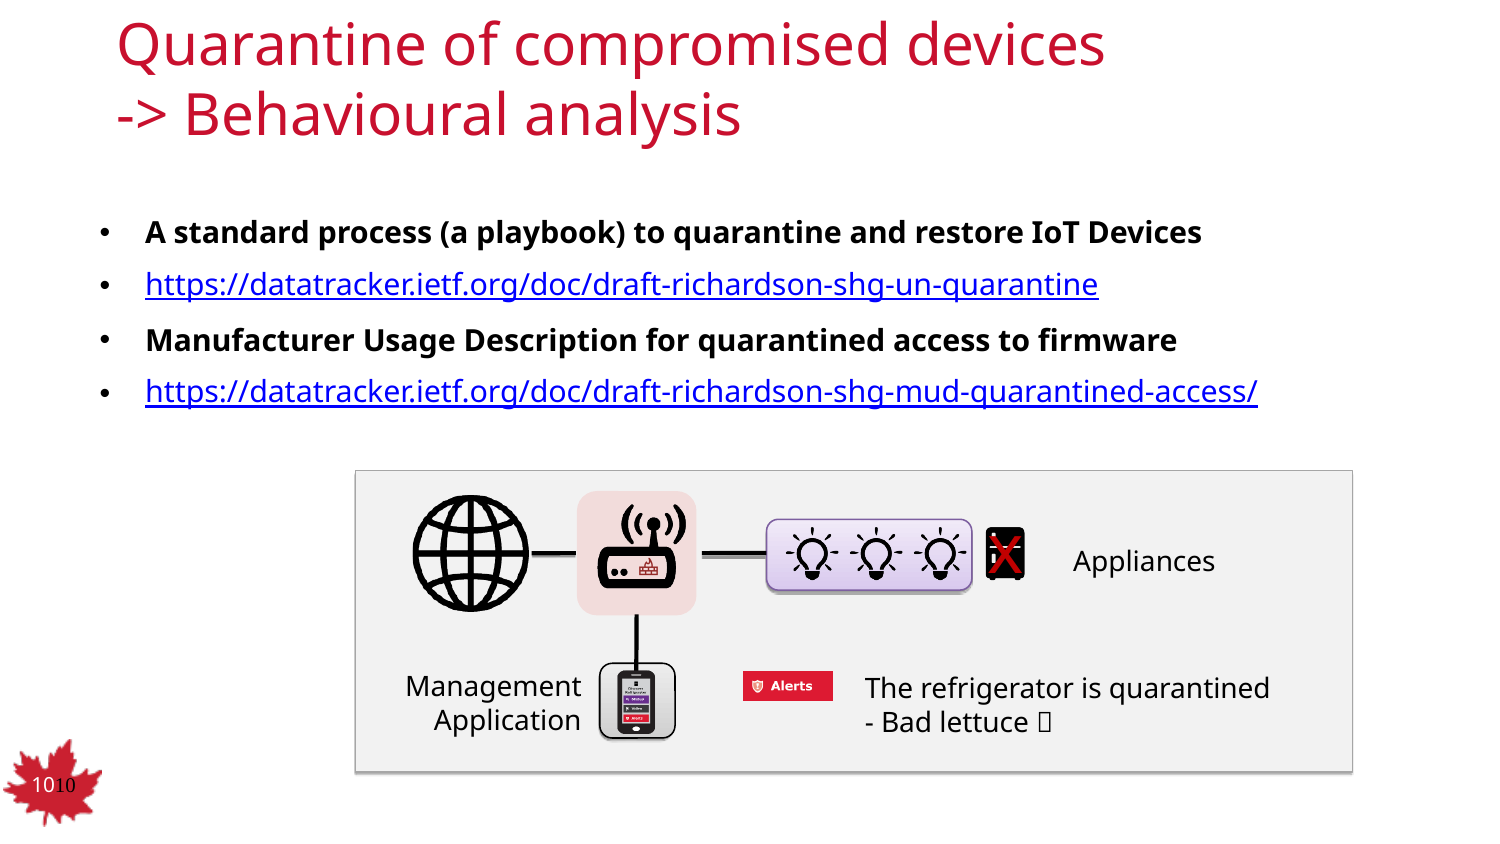

# Quarantine of compromised devices -> Behavioural analysis
A standard process (a playbook) to quarantine and restore IoT Devices
https://datatracker.ietf.org/doc/draft-richardson-shg-un-quarantine
Manufacturer Usage Description for quarantined access to firmware
https://datatracker.ietf.org/doc/draft-richardson-shg-mud-quarantined-access/
x
Appliances
Management
Application
The refrigerator is quarantined
- Bad lettuce 